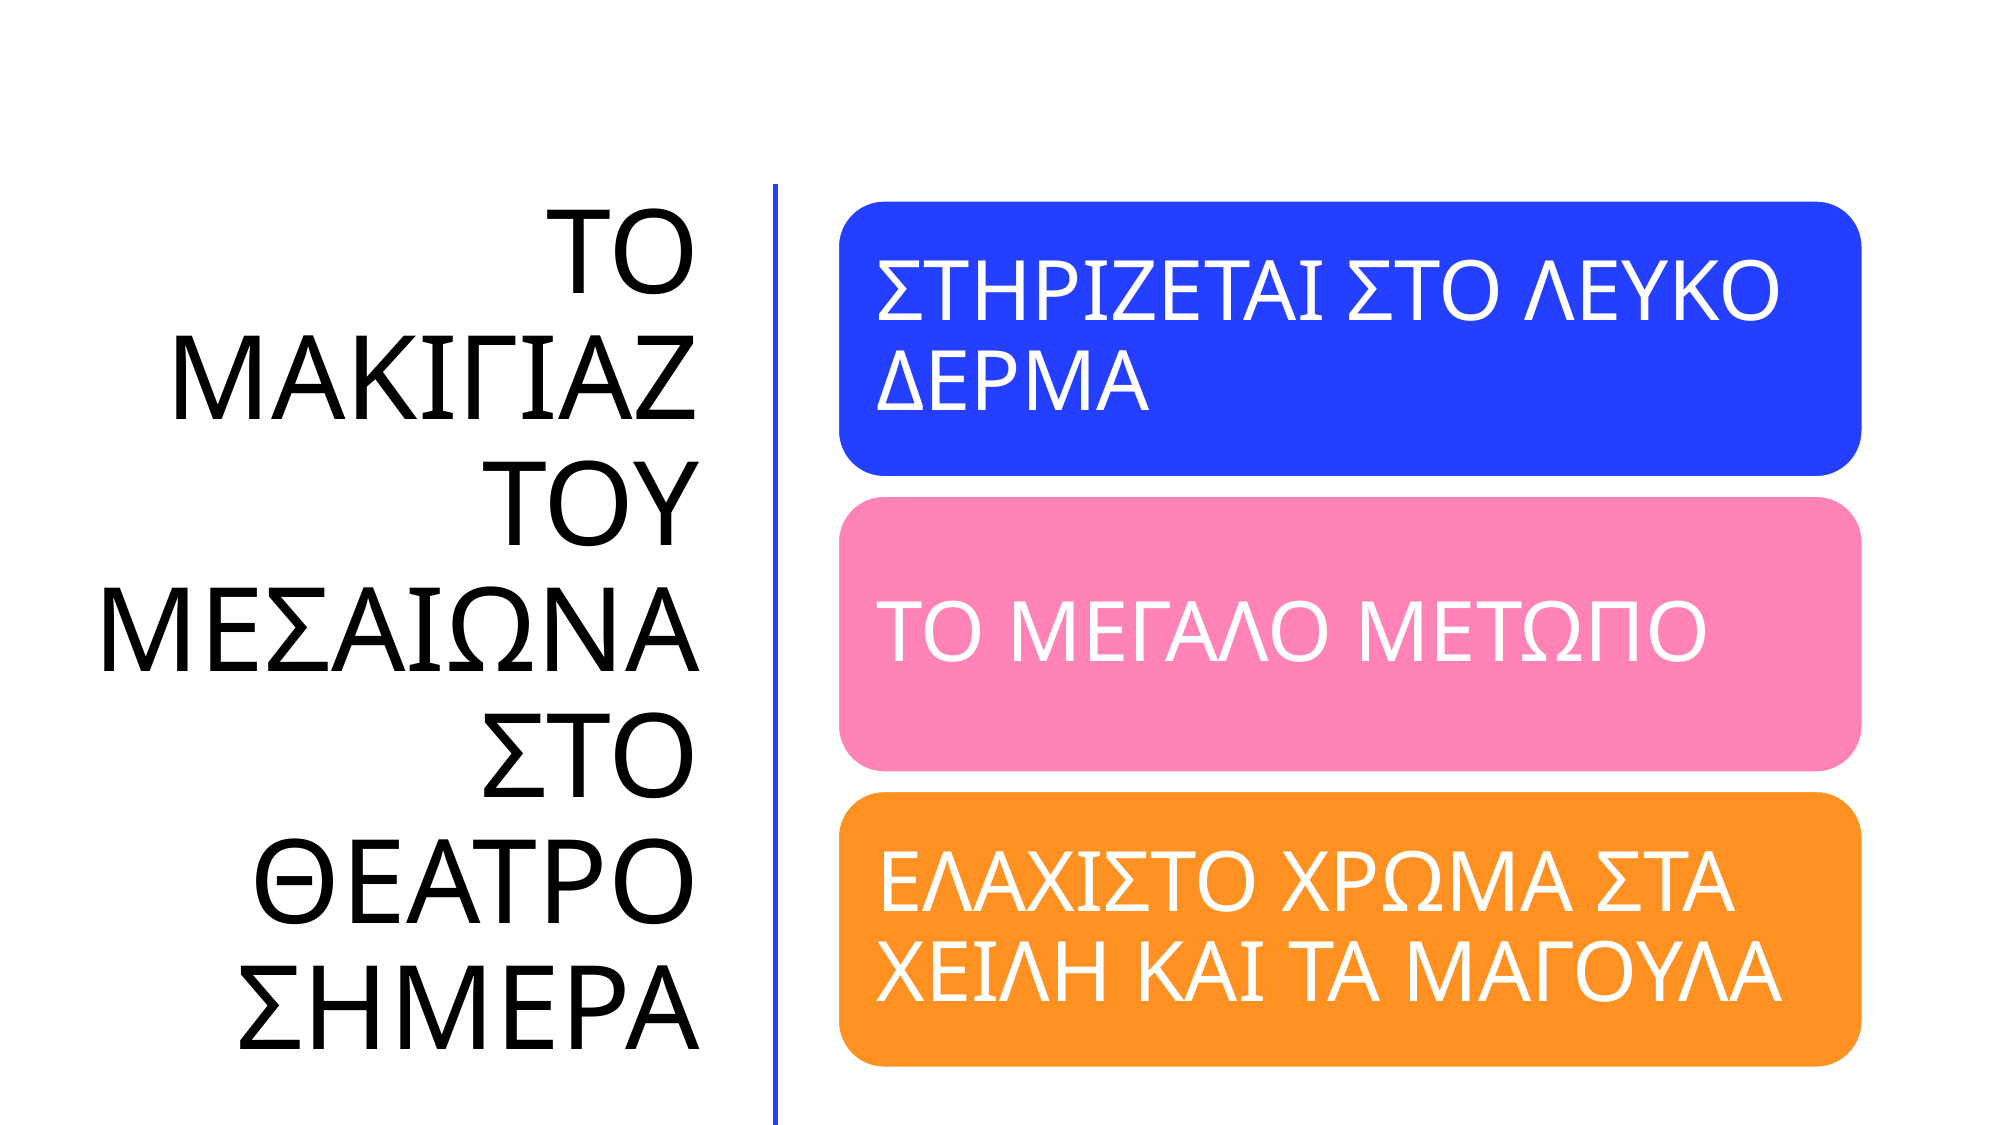

# ΤΟ ΜΑΚΙΓΙΑΖ ΤΟΥ ΜΕΣΑΙΩΝΑ ΣΤΟ ΘΕΑΤΡΟ ΣΗΜΕΡΑ
ΣΤΗΡΙΖΕΤΑΙ ΣΤΟ ΛΕΥΚΟ ΔΕΡΜΑ
ΤΟ ΜΕΓΑΛΟ ΜΕΤΩΠΟ
ΕΛΑΧΙΣΤΟ ΧΡΩΜΑ ΣΤΑ ΧΕΙΛΗ ΚΑΙ ΤΑ ΜΑΓΟΥΛΑ